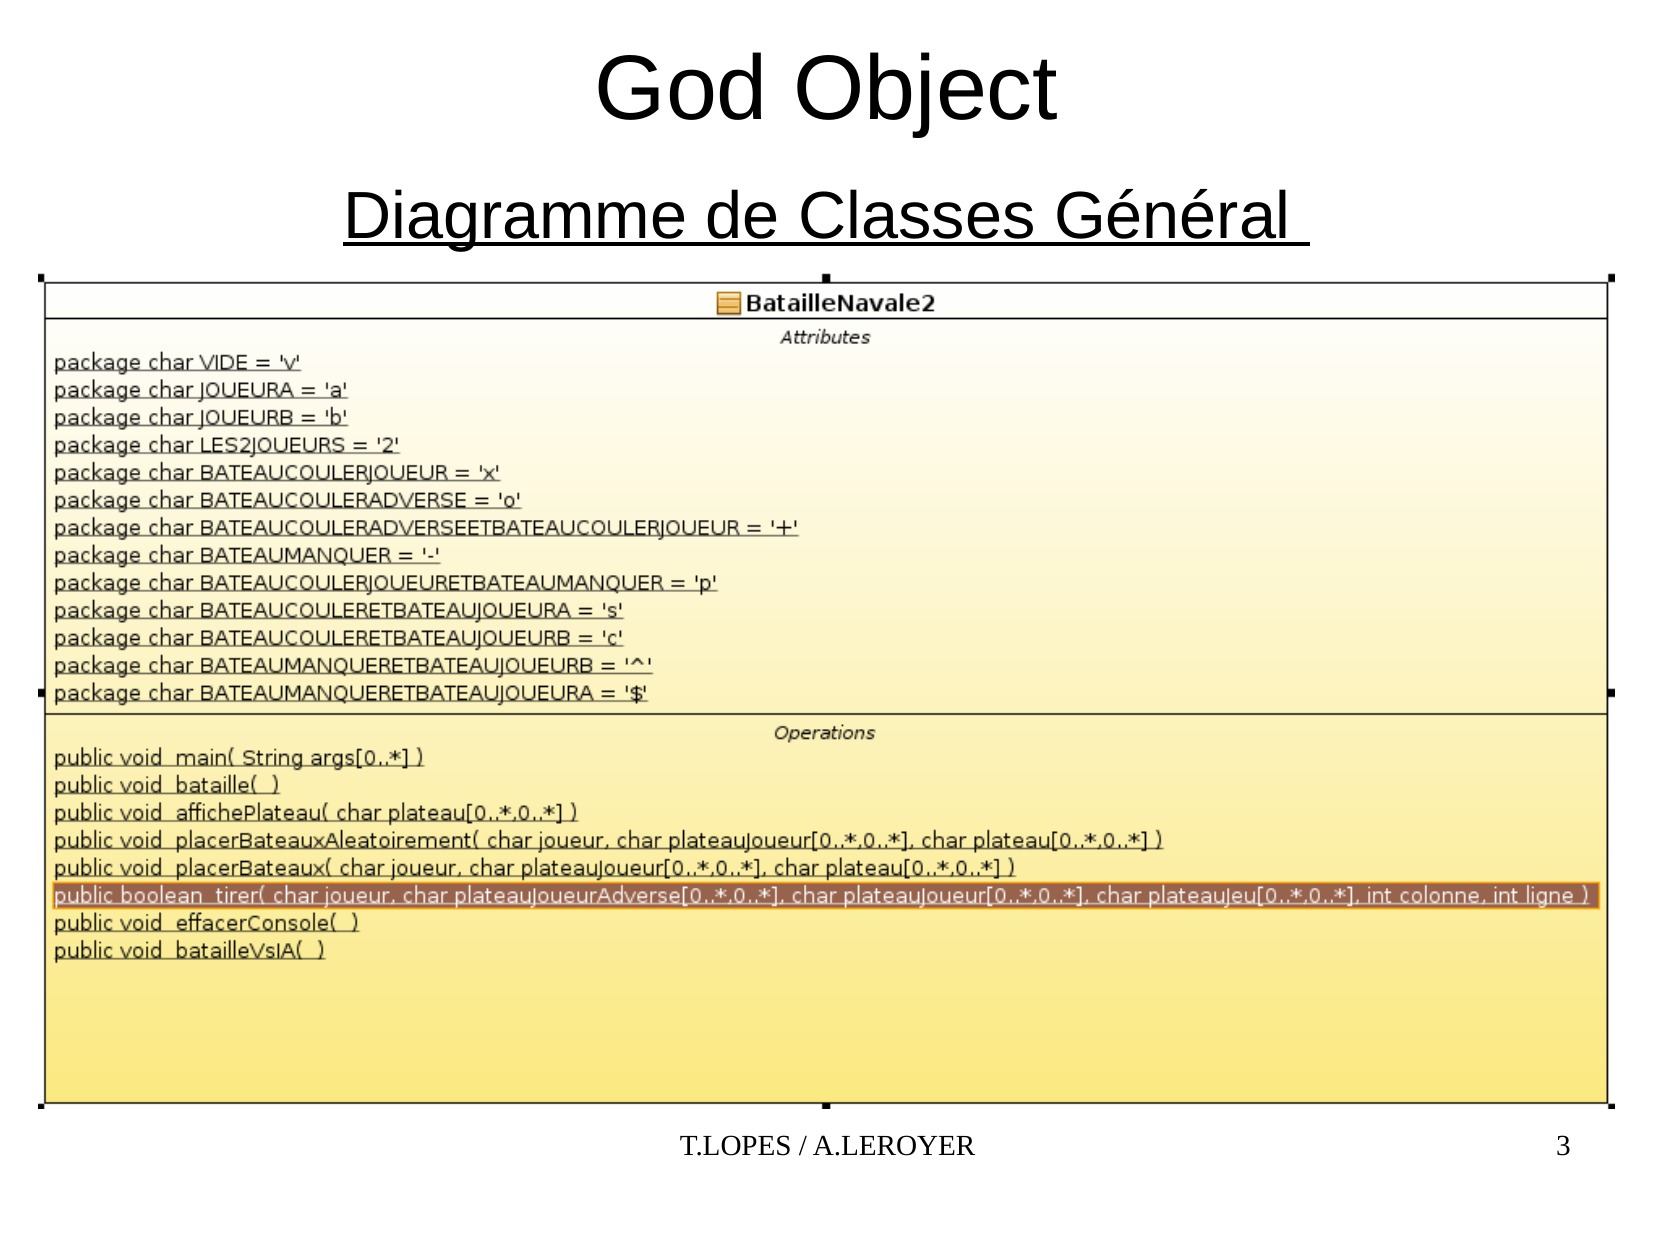

# God Object
Diagramme de Classes Général
T.LOPES / A.LEROYER
3